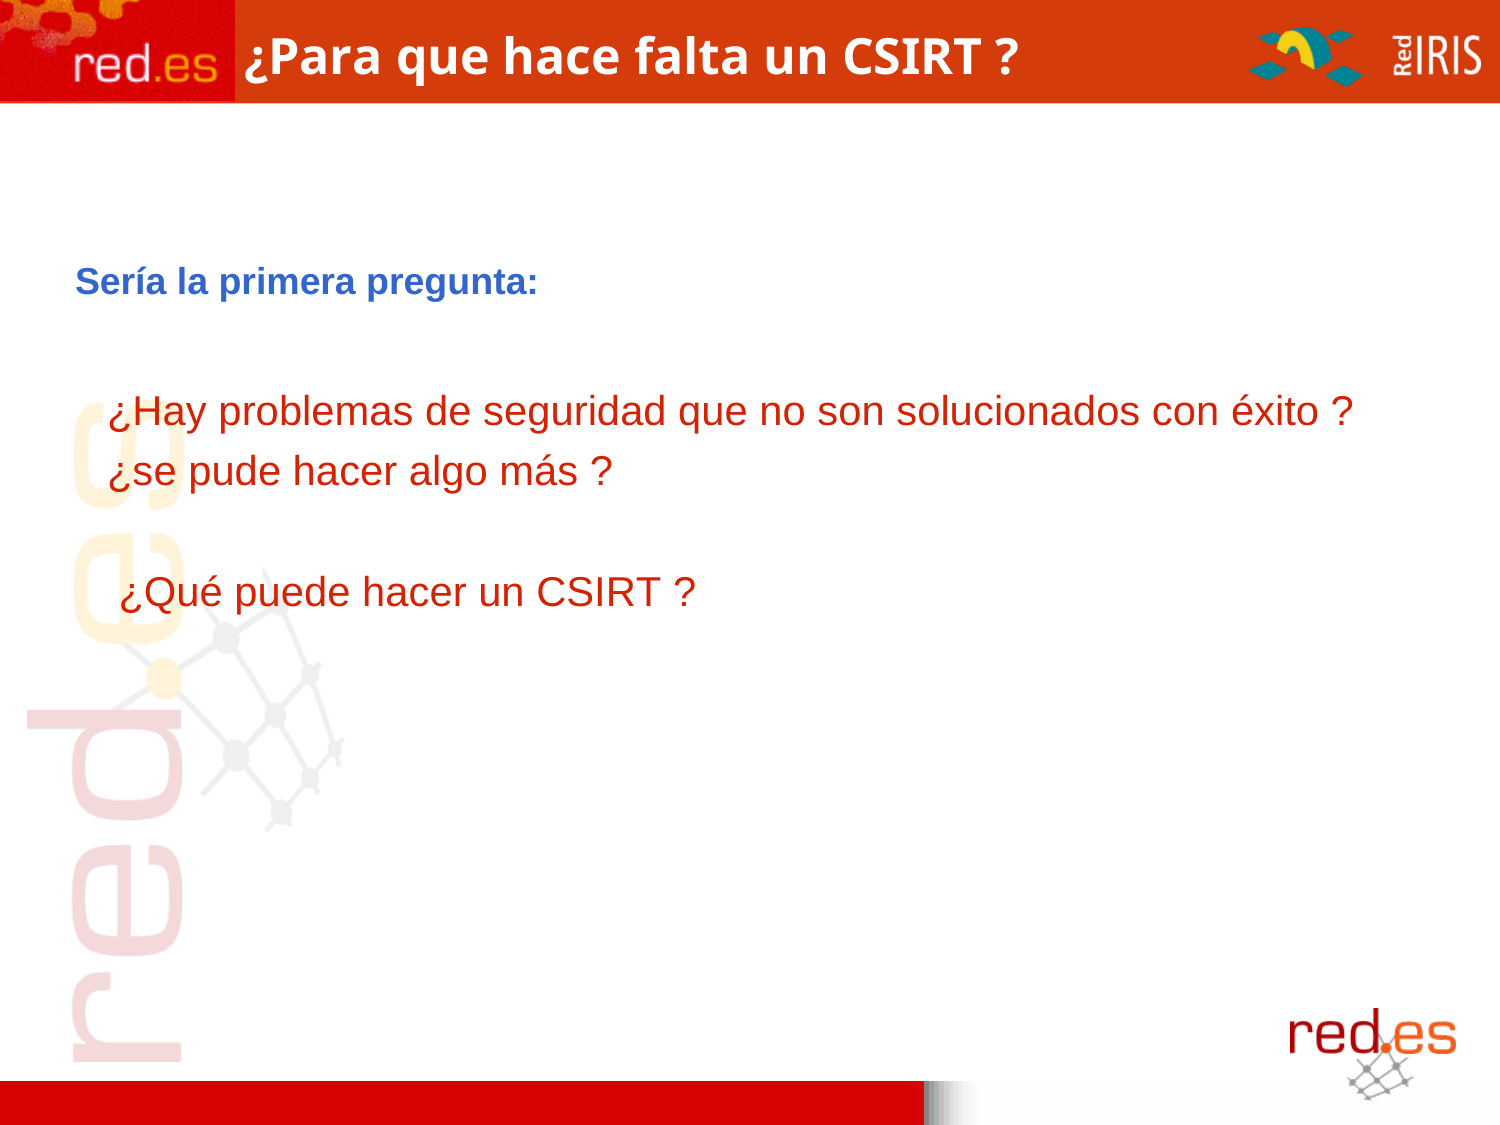

# ¿Para que hace falta un CSIRT ?
Sería la primera pregunta:
¿Hay problemas de seguridad que no son solucionados con éxito ?
¿se pude hacer algo más ?
 ¿Qué puede hacer un CSIRT ?